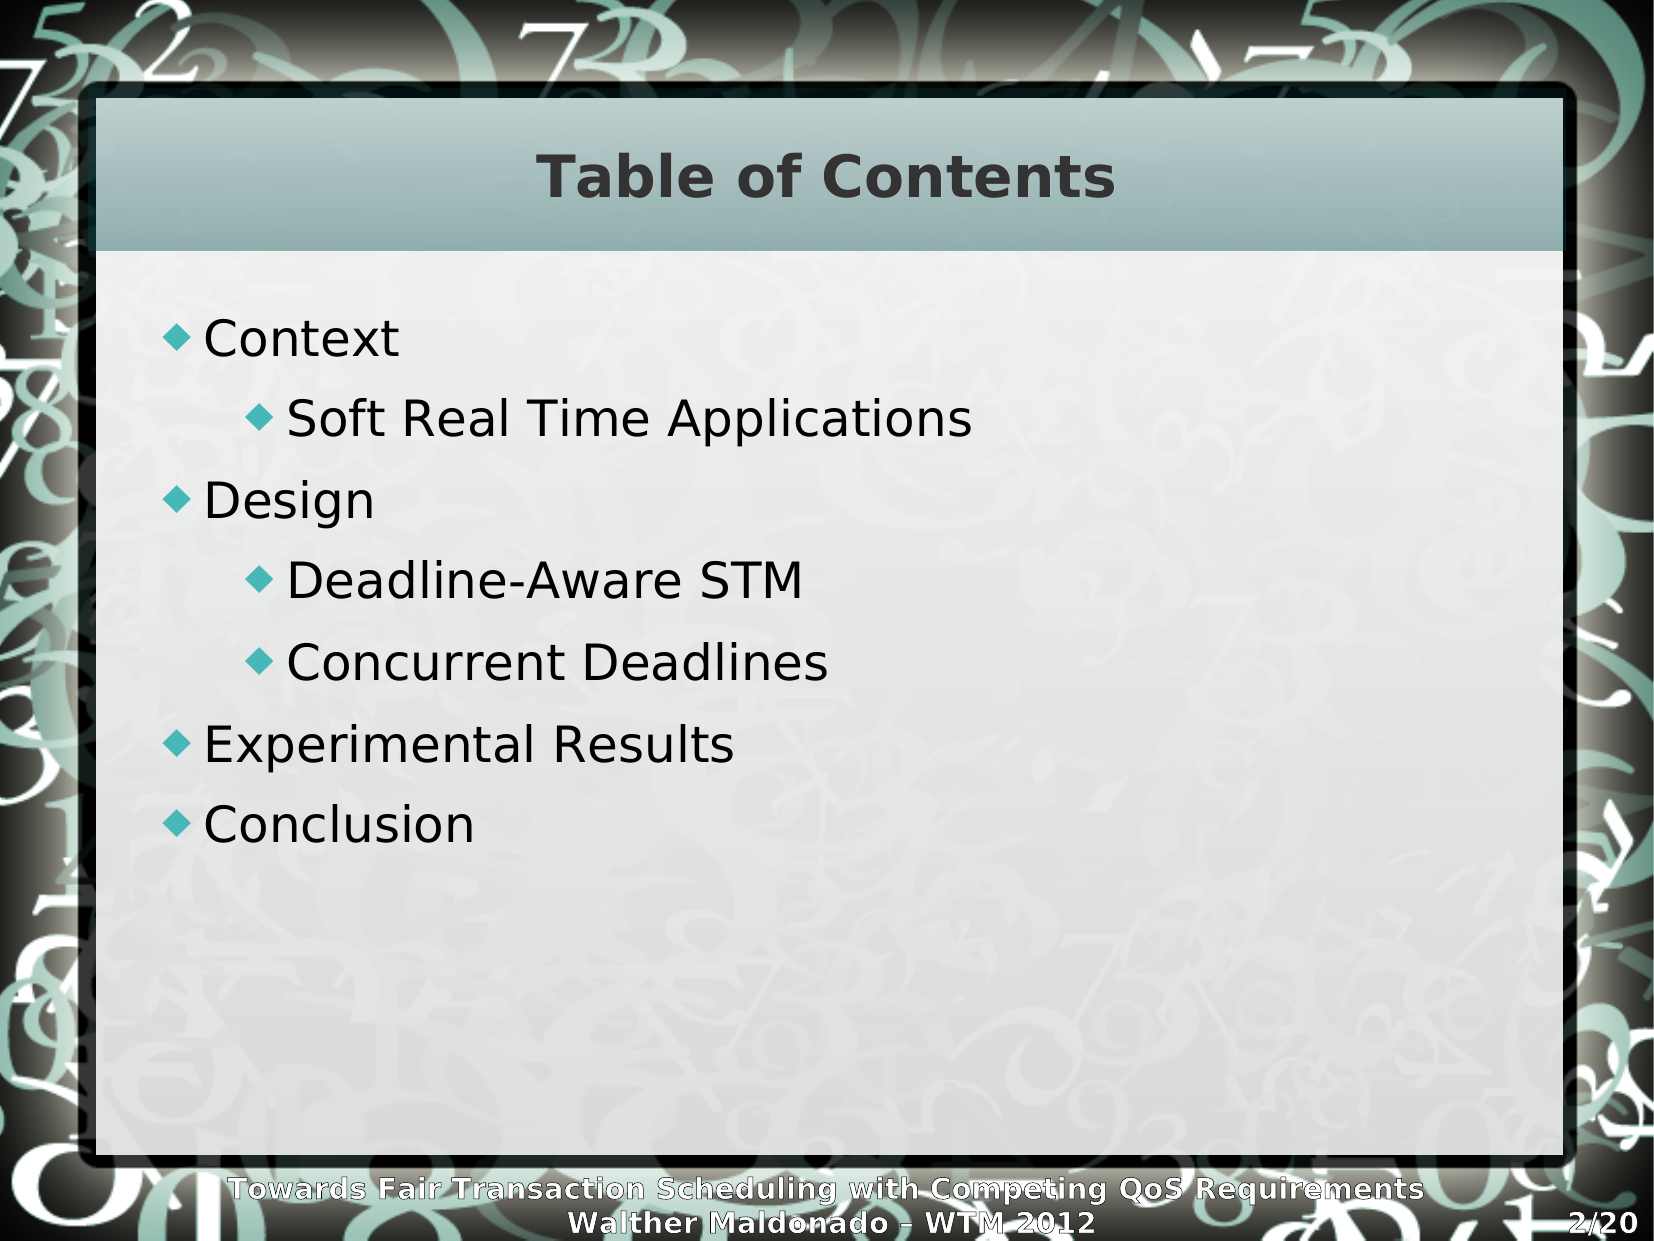

# Table of Contents
Context
Soft Real Time Applications
Design
Deadline-Aware STM
Concurrent Deadlines
Experimental Results
Conclusion
2